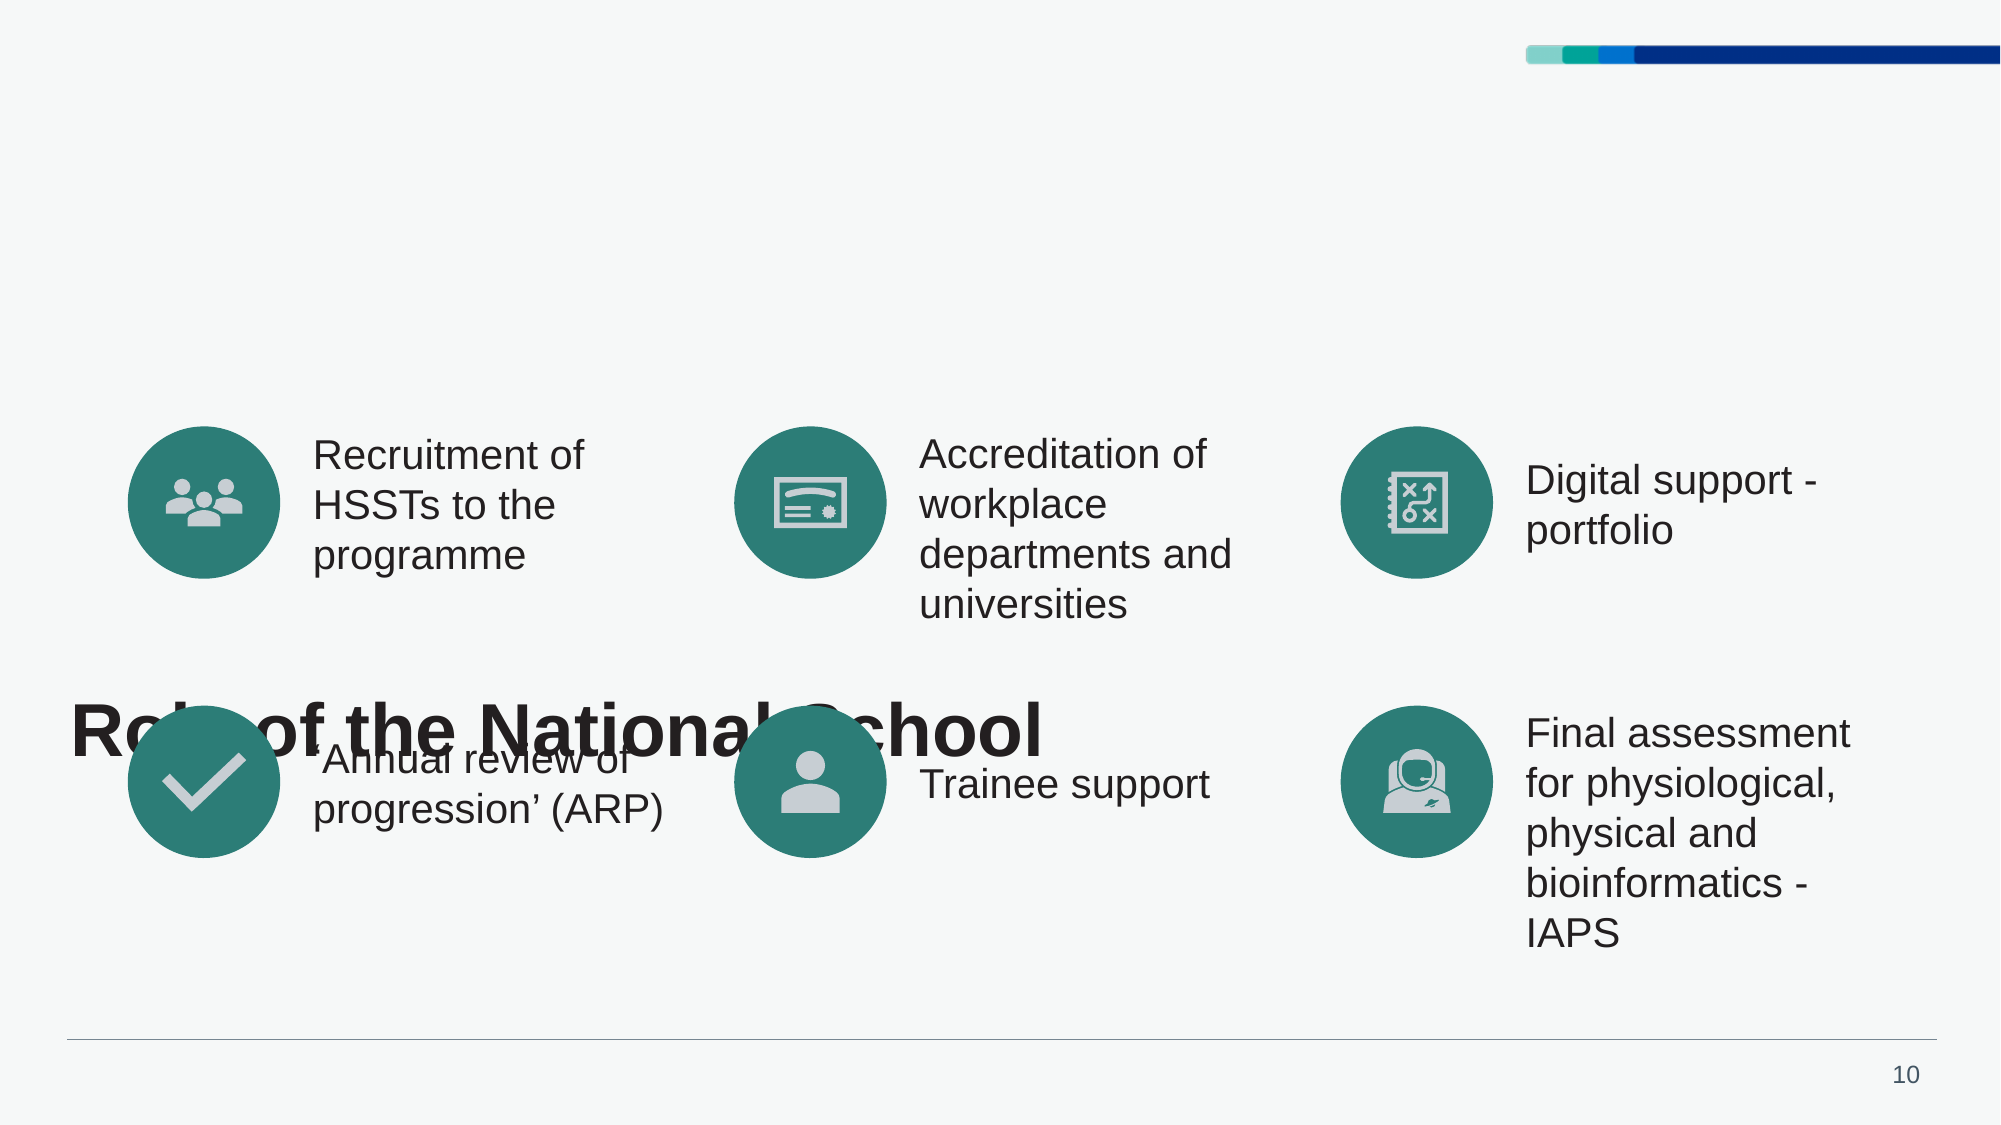

Recruitment of HSSTs to the programme
Accreditation of workplace departments and universities
Digital support - portfolio
‘Annual review of progression’ (ARP)
Trainee support
Final assessment for physiological, physical and bioinformatics - IAPS
# Role of the National School